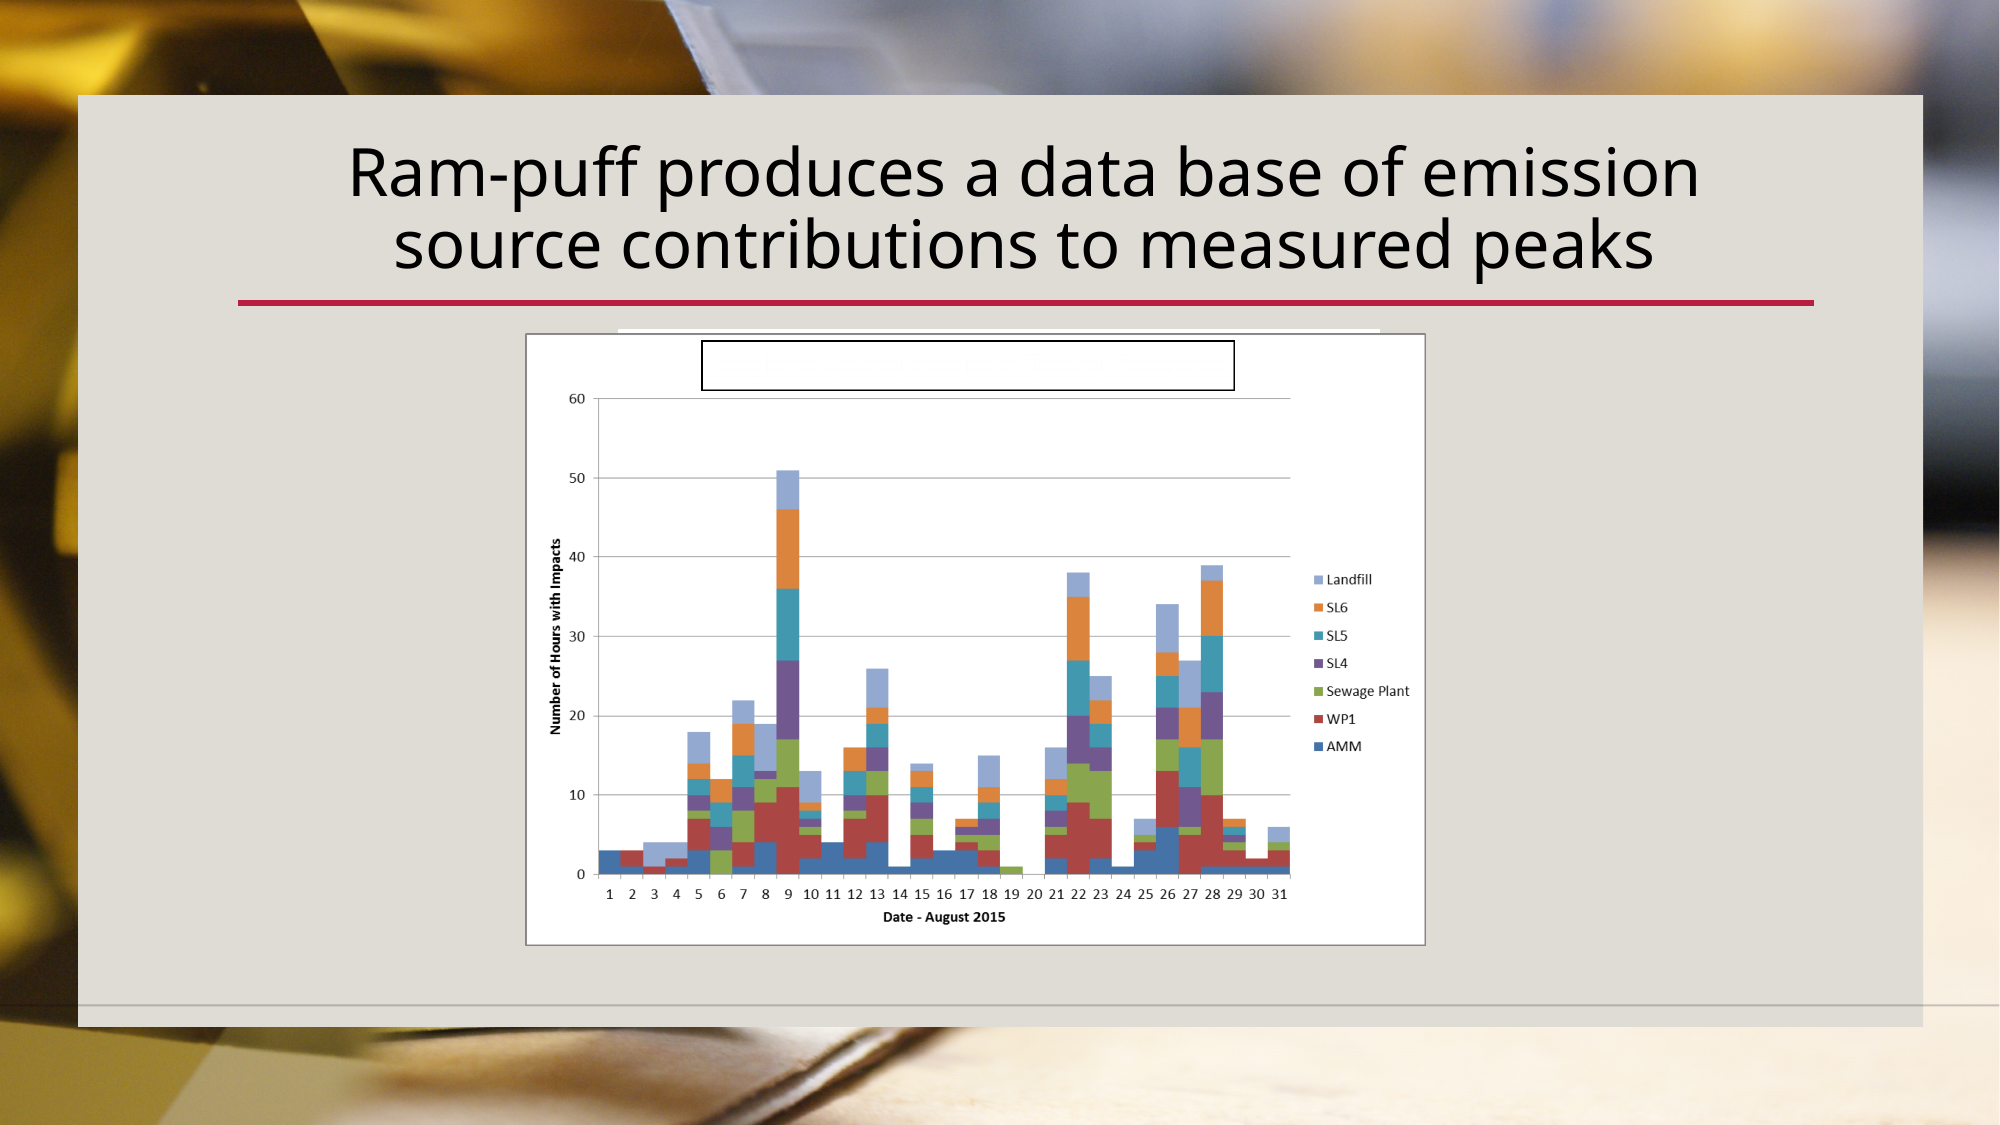

# Ram-puff produces a data base of emission source contributions to measured peaks
| |
| --- |